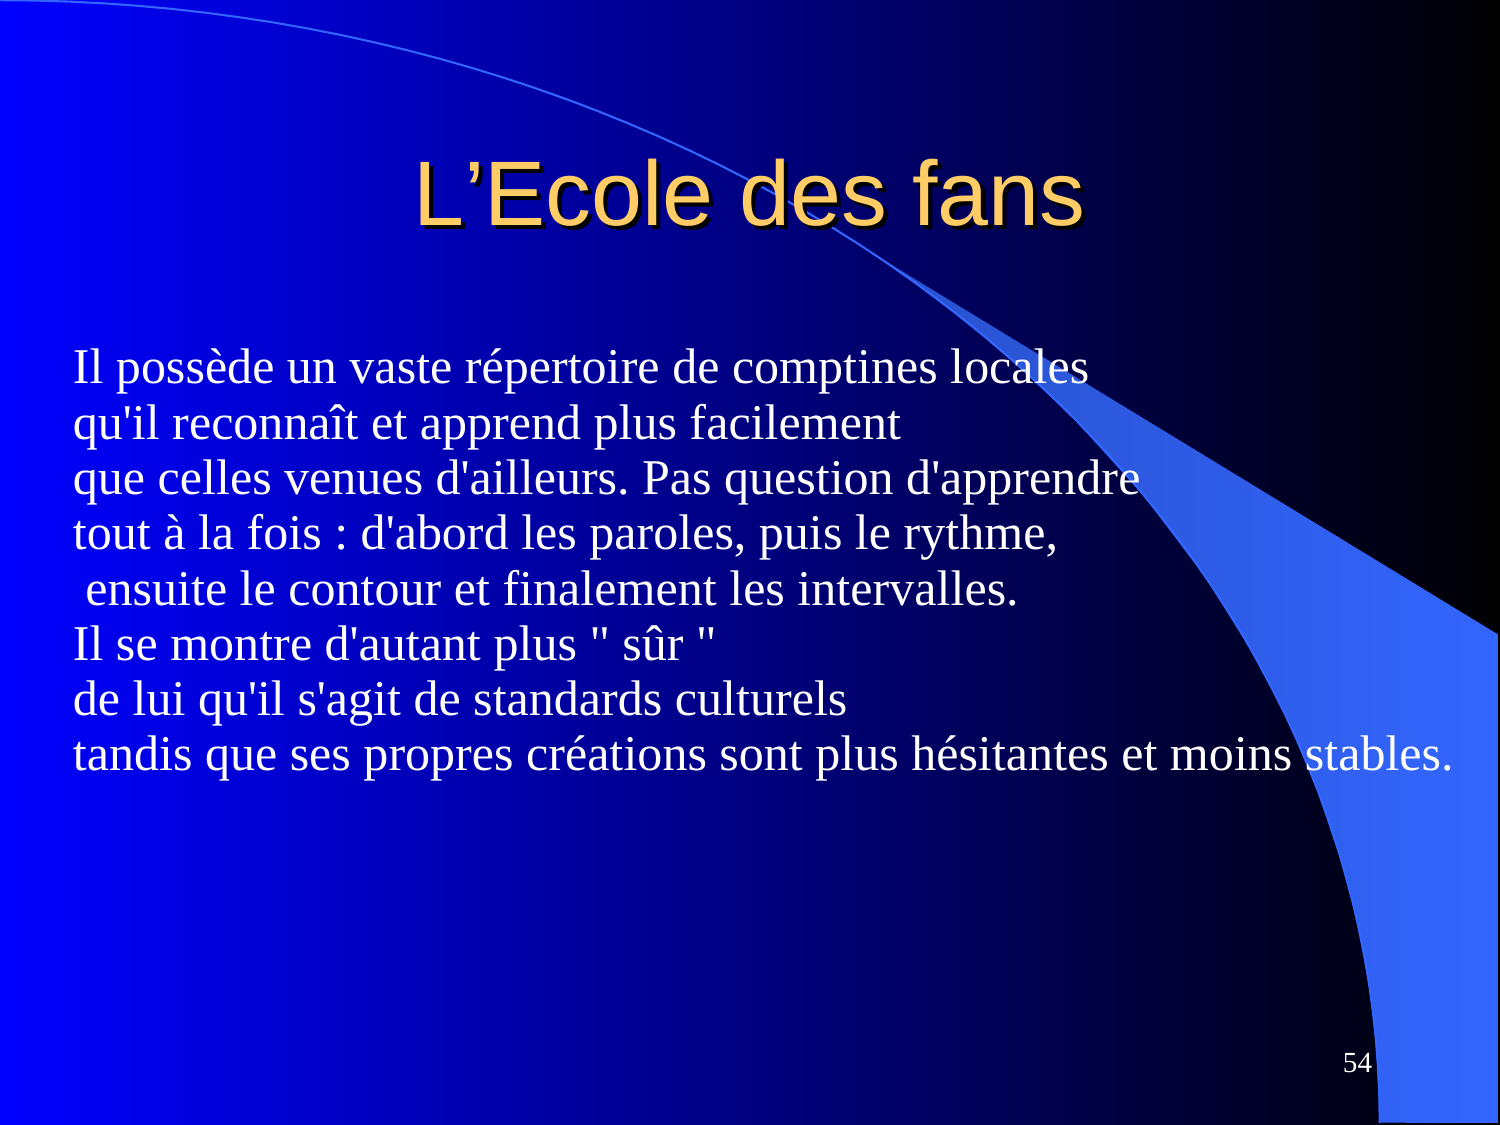

# L’Ecole des fans
Il possède un vaste répertoire de comptines locales
qu'il reconnaît et apprend plus facilement
que celles venues d'ailleurs. Pas question d'apprendre
tout à la fois : d'abord les paroles, puis le rythme,
 ensuite le contour et finalement les intervalles.
Il se montre d'autant plus " sûr "
de lui qu'il s'agit de standards culturels
tandis que ses propres créations sont plus hésitantes et moins stables.
54